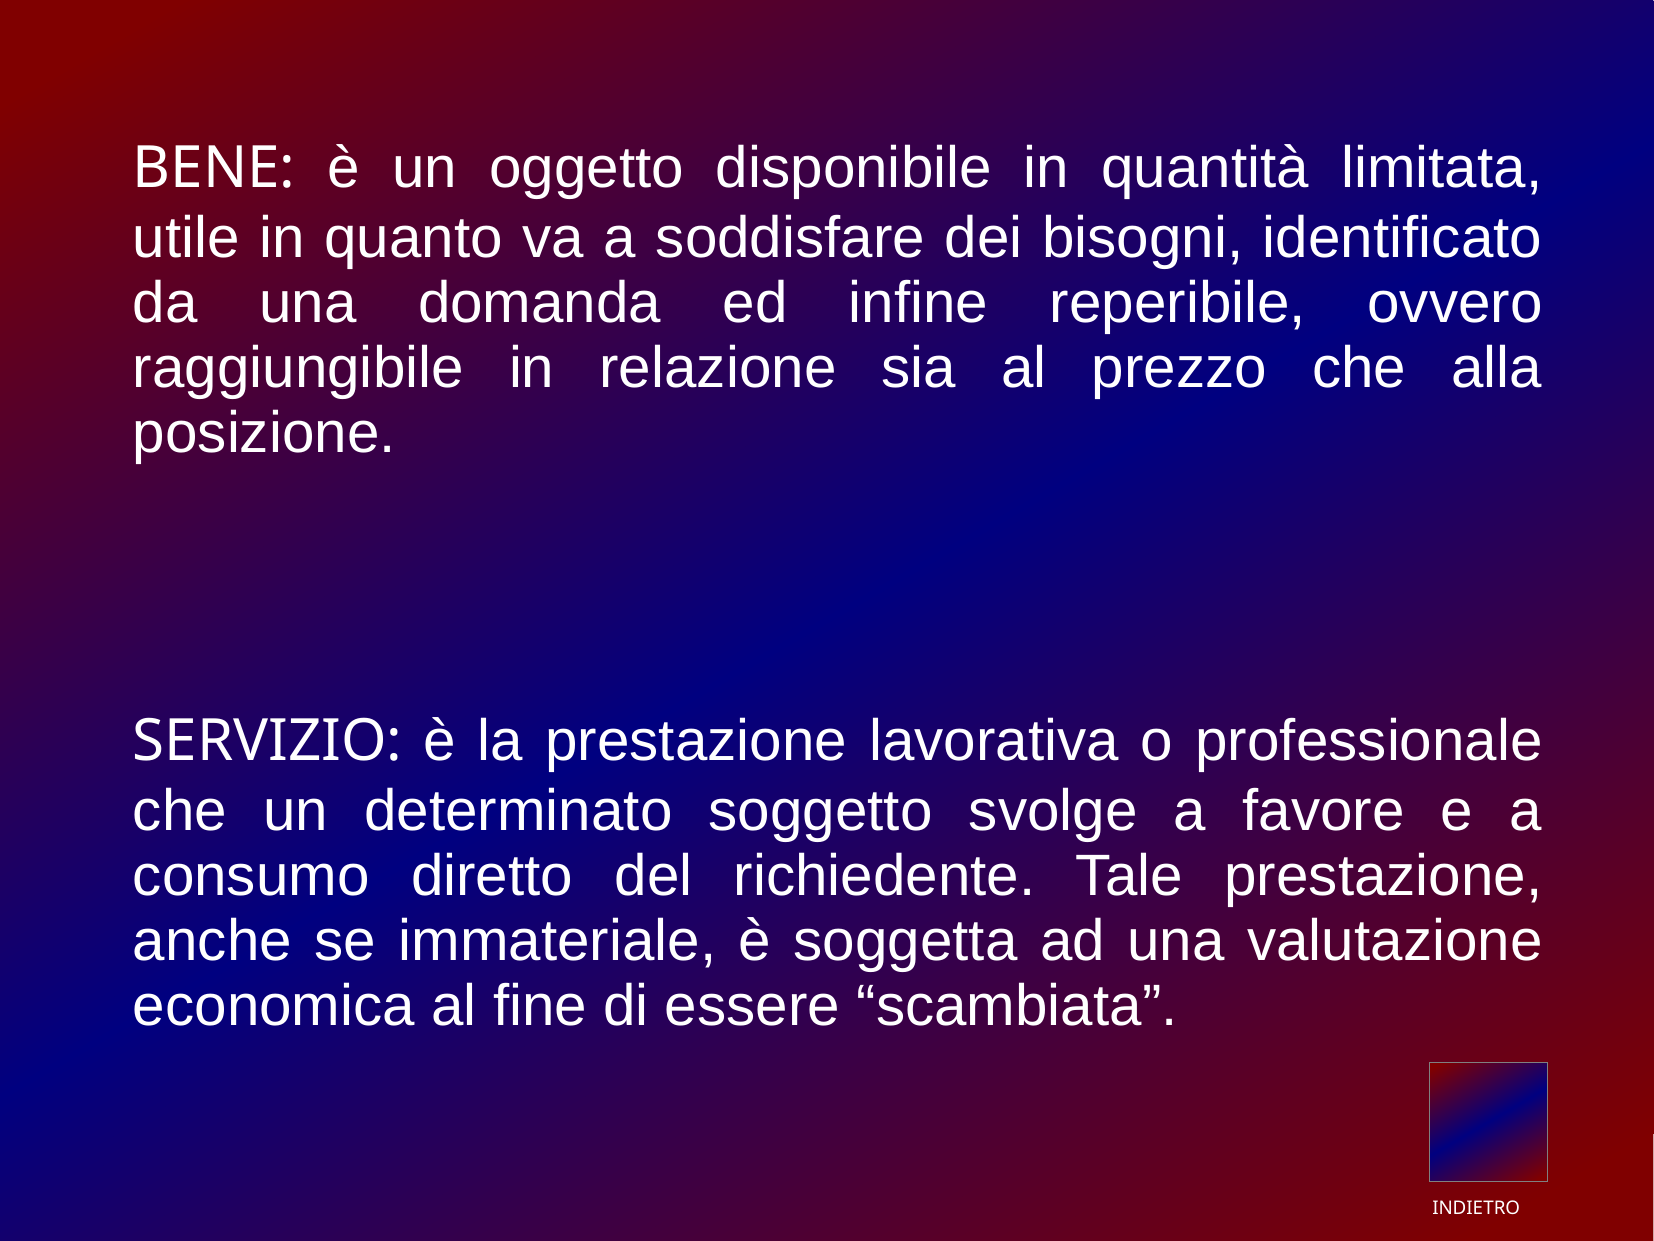

BENE: è un oggetto disponibile in quantità limitata, utile in quanto va a soddisfare dei bisogni, identificato da una domanda ed infine reperibile, ovvero raggiungibile in relazione sia al prezzo che alla posizione.
SERVIZIO: è la prestazione lavorativa o professionale che un determinato soggetto svolge a favore e a consumo diretto del richiedente. Tale prestazione, anche se immateriale, è soggetta ad una valutazione economica al fine di essere “scambiata”.
INDIETRO